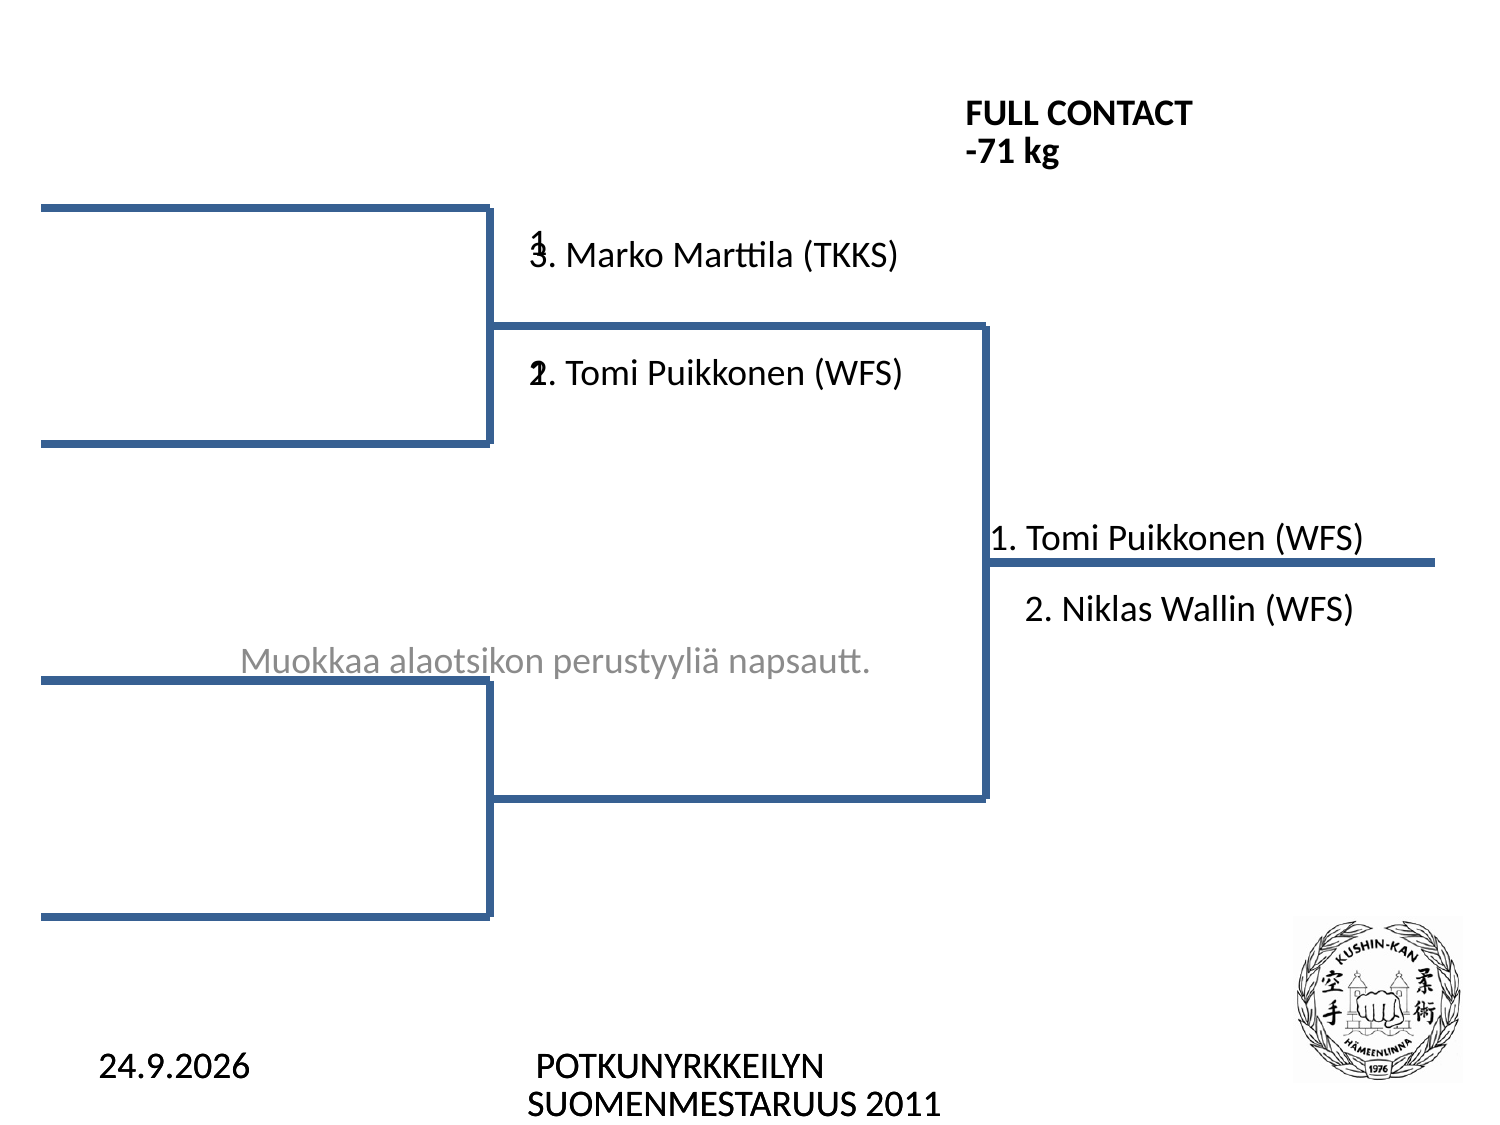

FULL CONTACT
-71 kg
1
3. Marko Marttila (TKKS)
1. Tomi Puikkonen (WFS)
2
1. Tomi Puikkonen (WFS)
2. Niklas Wallin (WFS)
<footer>POTKUNYRKKEILYN SUOMENMESTARUUS 2011